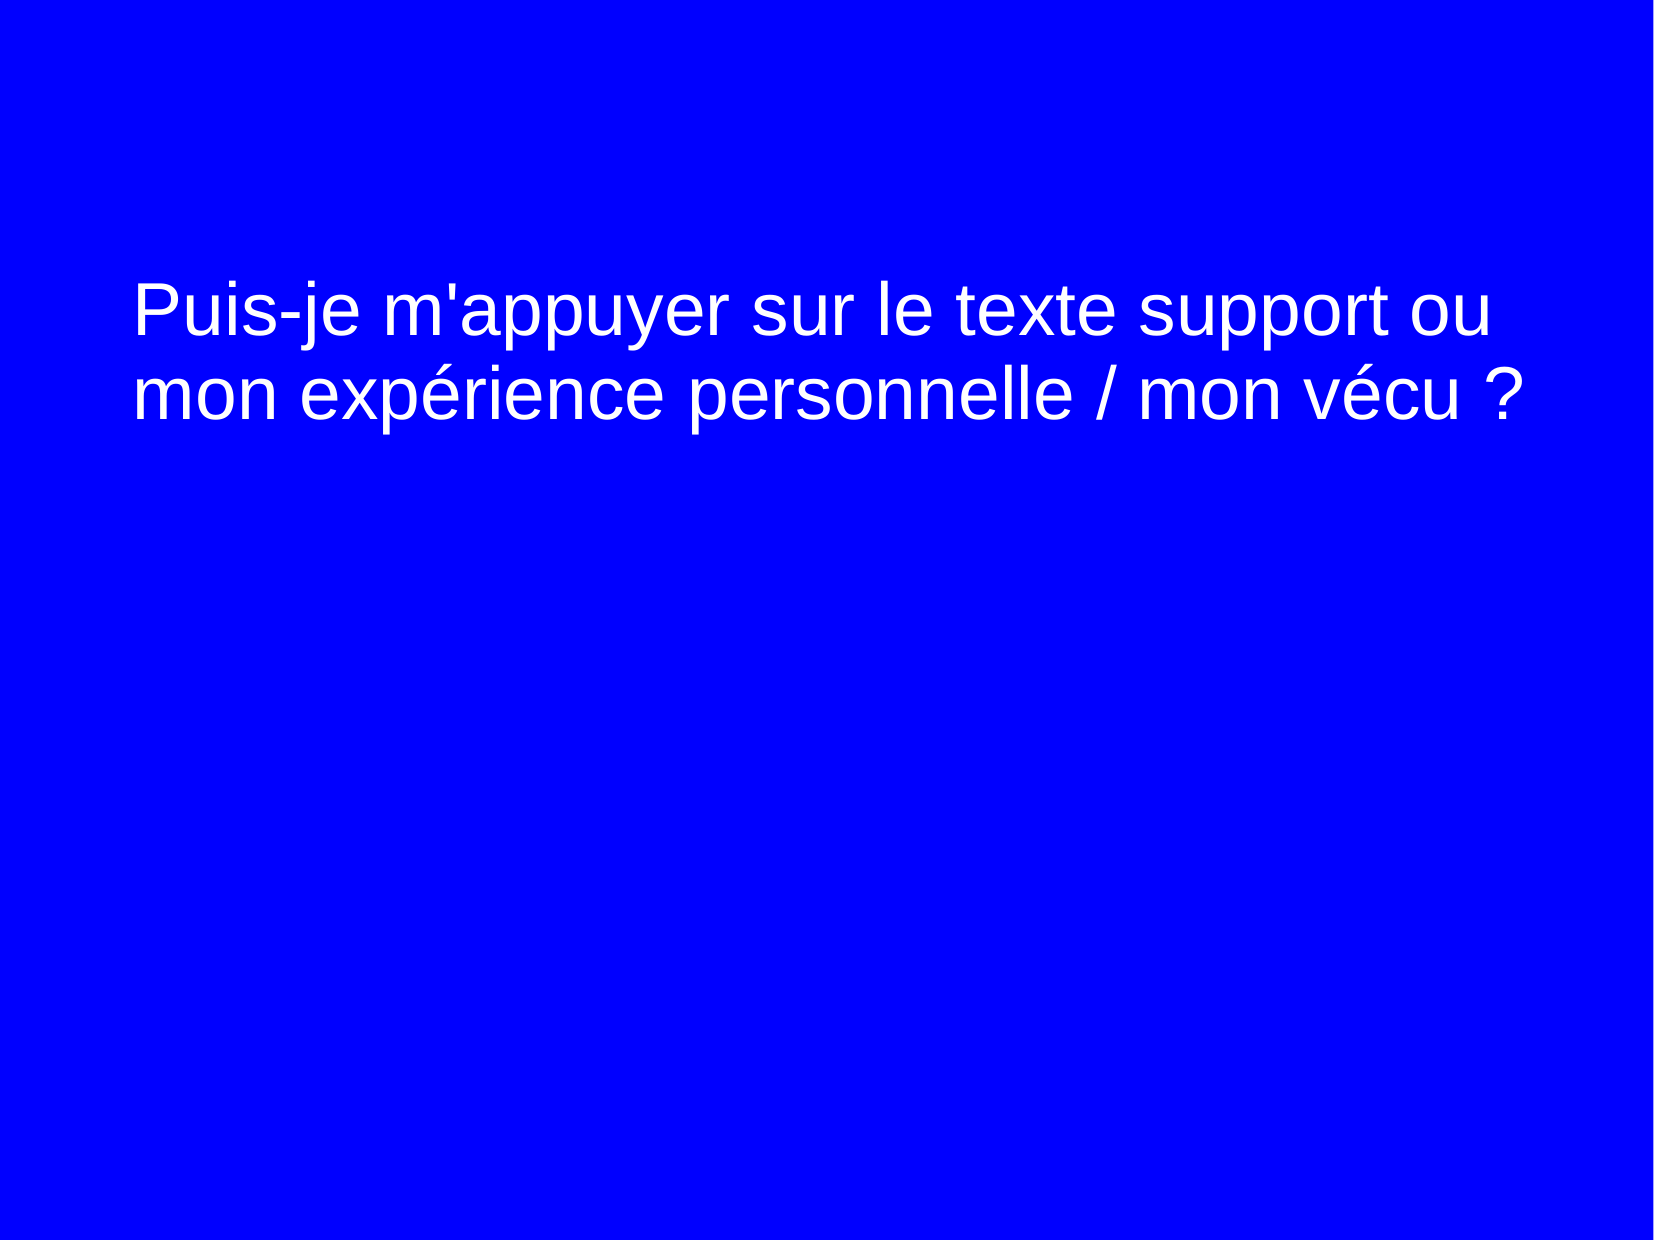

Puis-je m'appuyer sur le texte support ou mon expérience personnelle / mon vécu ?